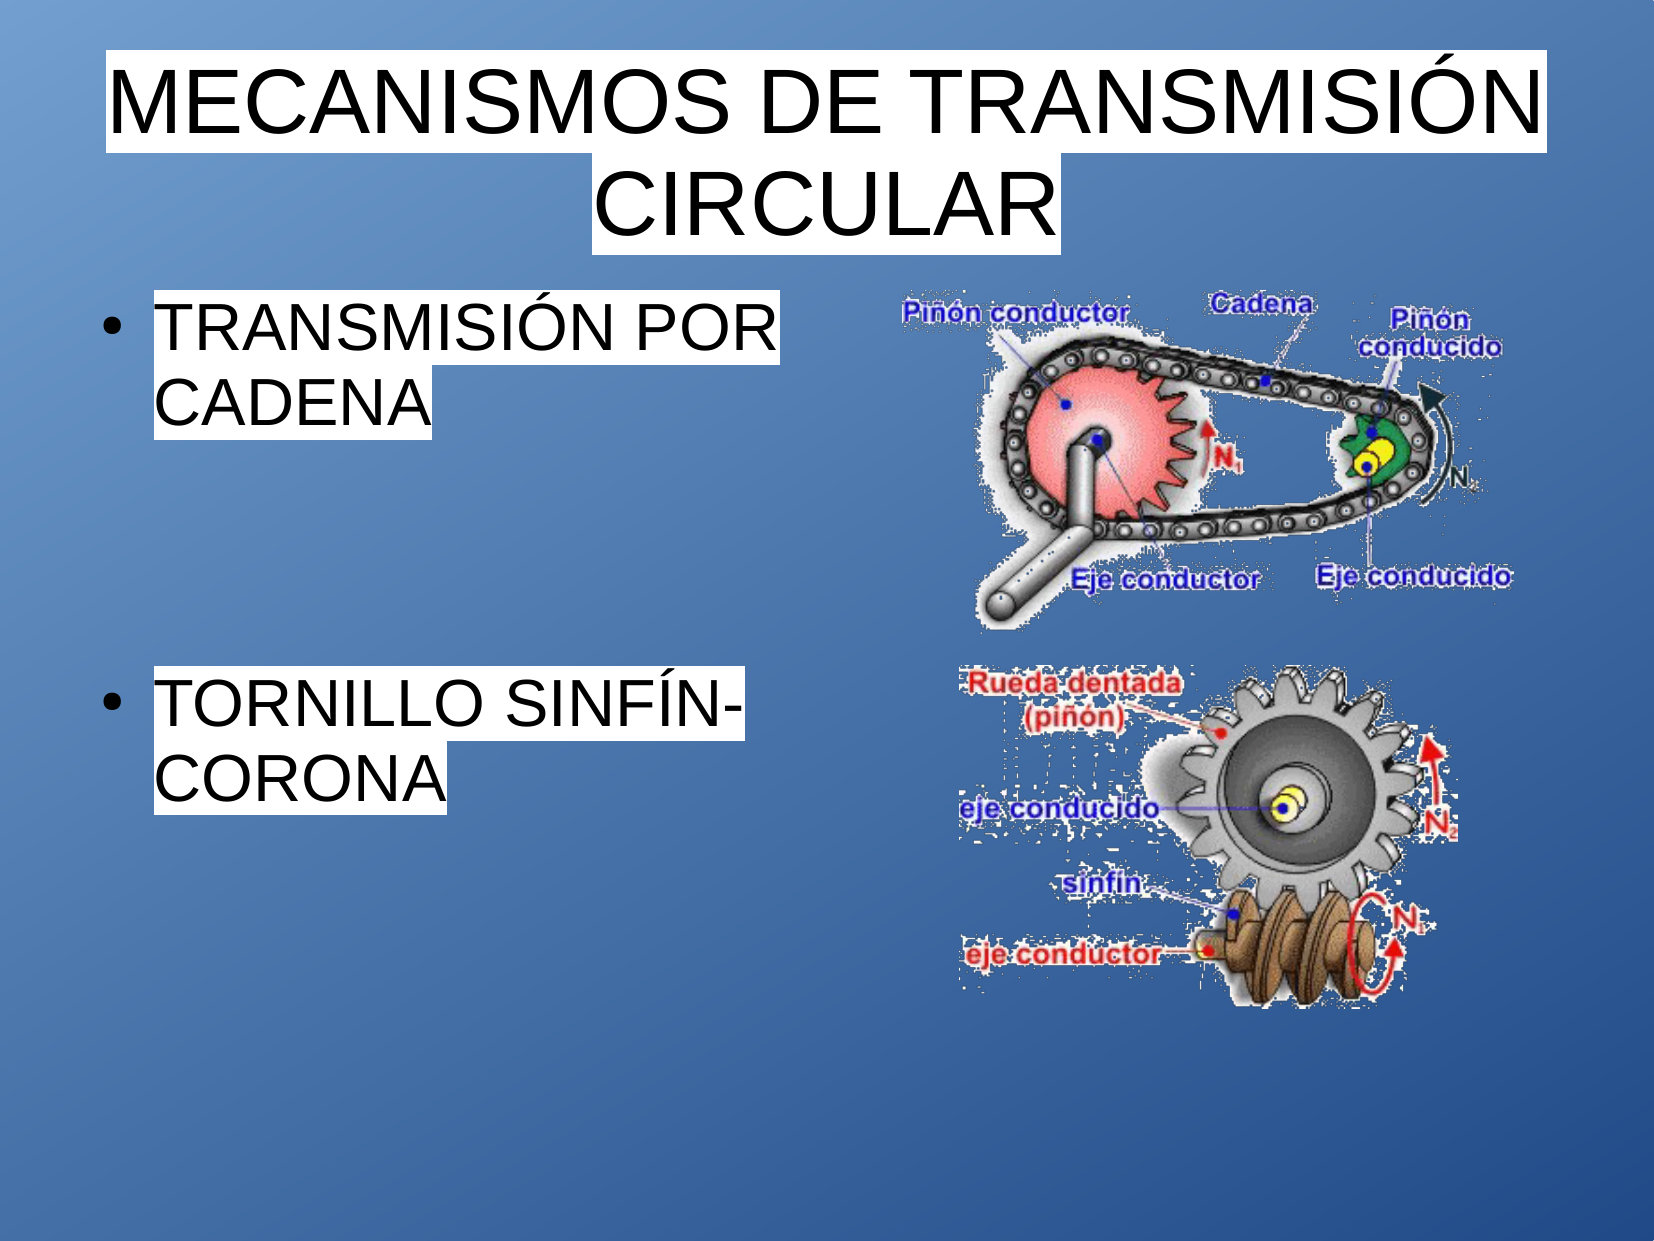

# MECANISMOS DE TRANSMISIÓN CIRCULAR
TRANSMISIÓN POR CADENA
TORNILLO SINFÍN-CORONA